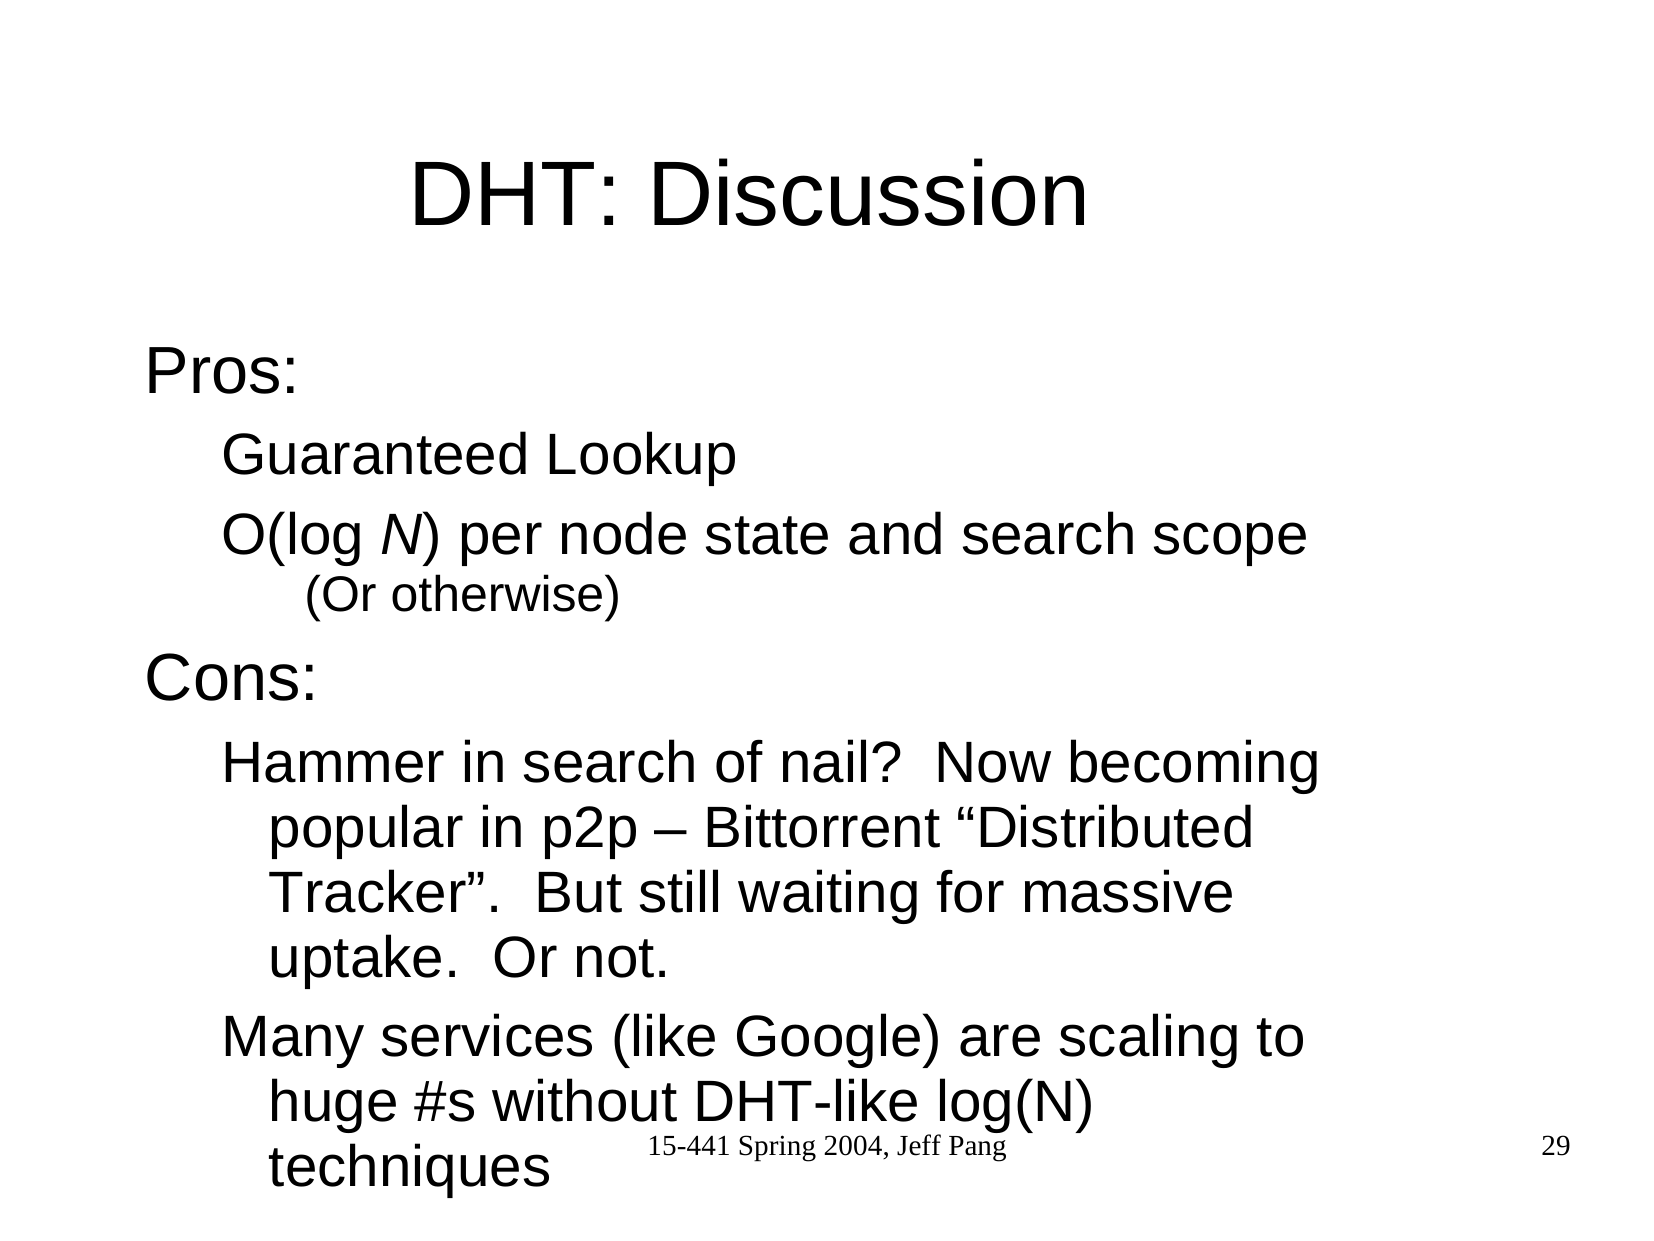

# DHT: Discussion
Pros:
Guaranteed Lookup
O(log N) per node state and search scope
(Or otherwise)
Cons:
Hammer in search of nail? Now becoming popular in p2p – Bittorrent “Distributed Tracker”. But still waiting for massive uptake. Or not.
Many services (like Google) are scaling to huge #s without DHT-like log(N) techniques
15-441 Spring 2004, Jeff Pang
29